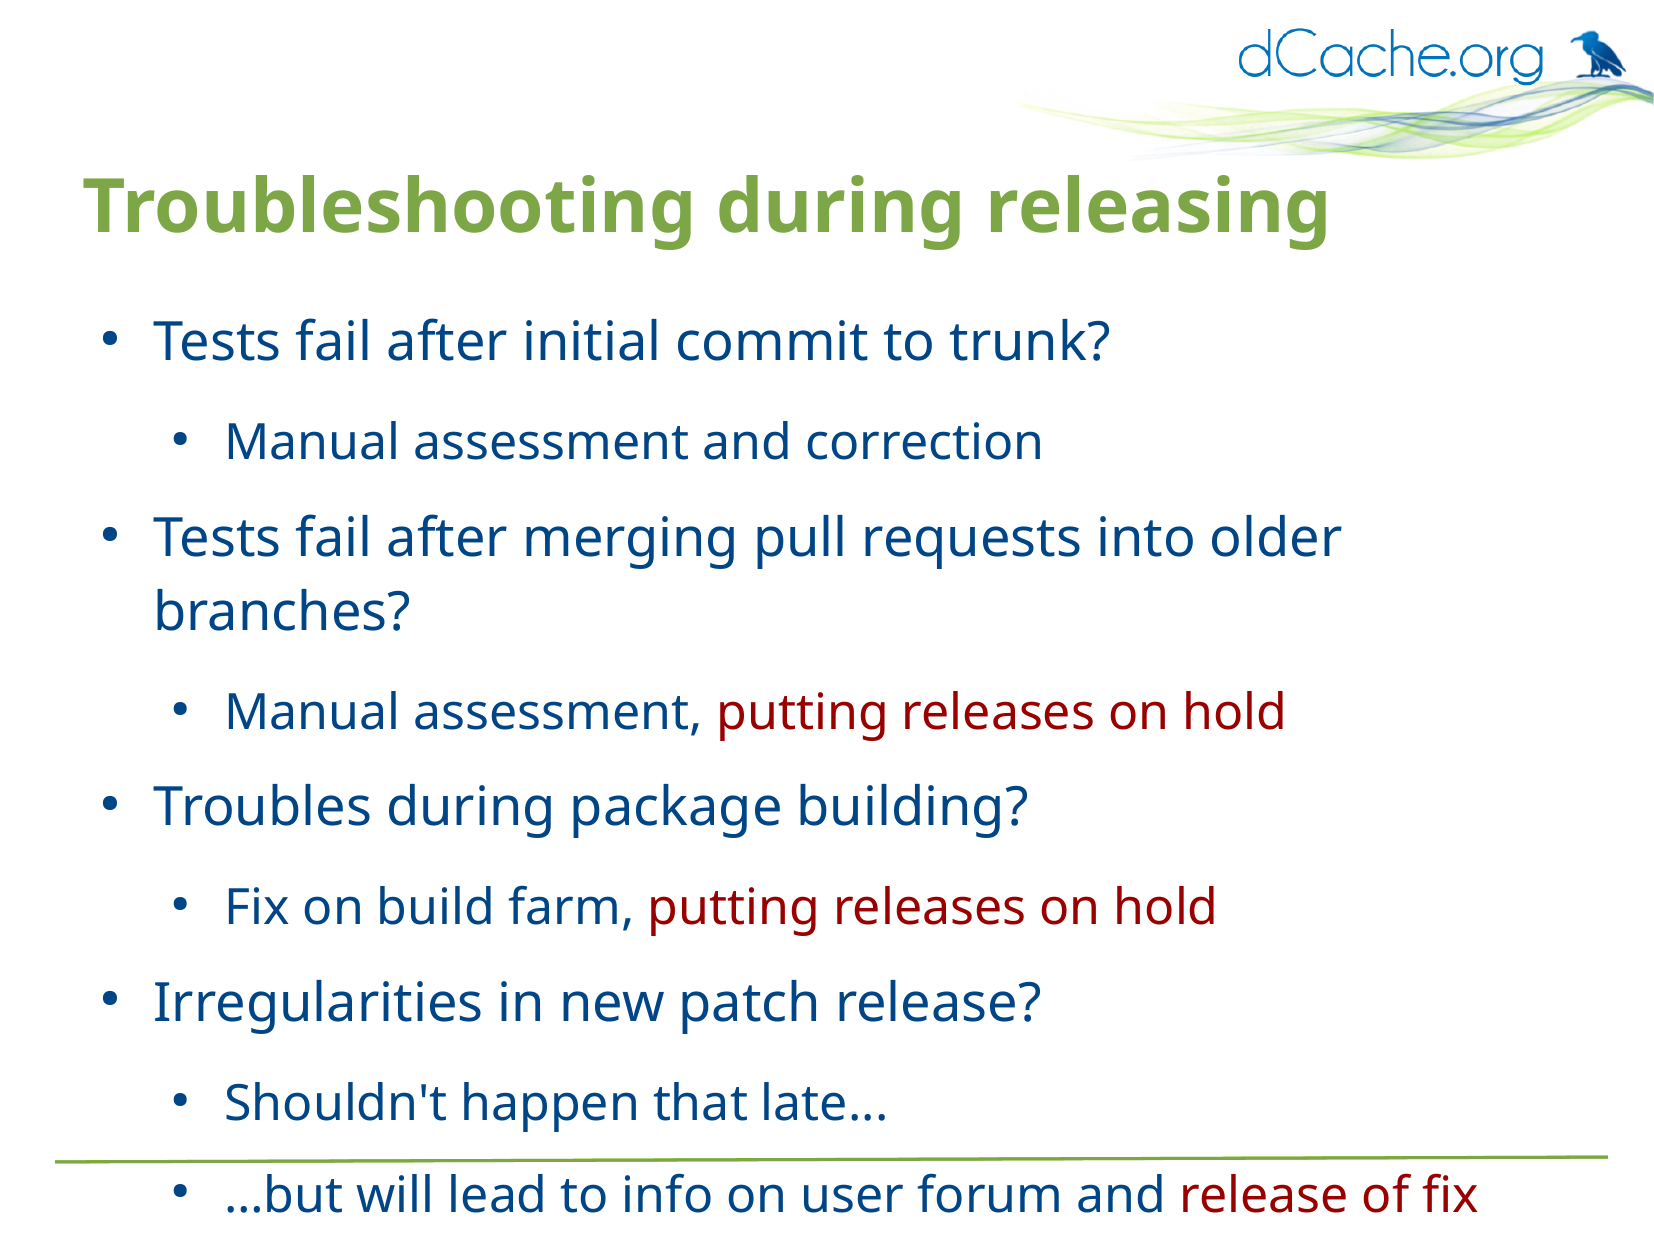

# Troubleshooting during releasing
Tests fail after initial commit to trunk?
Manual assessment and correction
Tests fail after merging pull requests into older branches?
Manual assessment, putting releases on hold
Troubles during package building?
Fix on build farm, putting releases on hold
Irregularities in new patch release?
Shouldn't happen that late...
…but will lead to info on user forum and release of fix ASAP